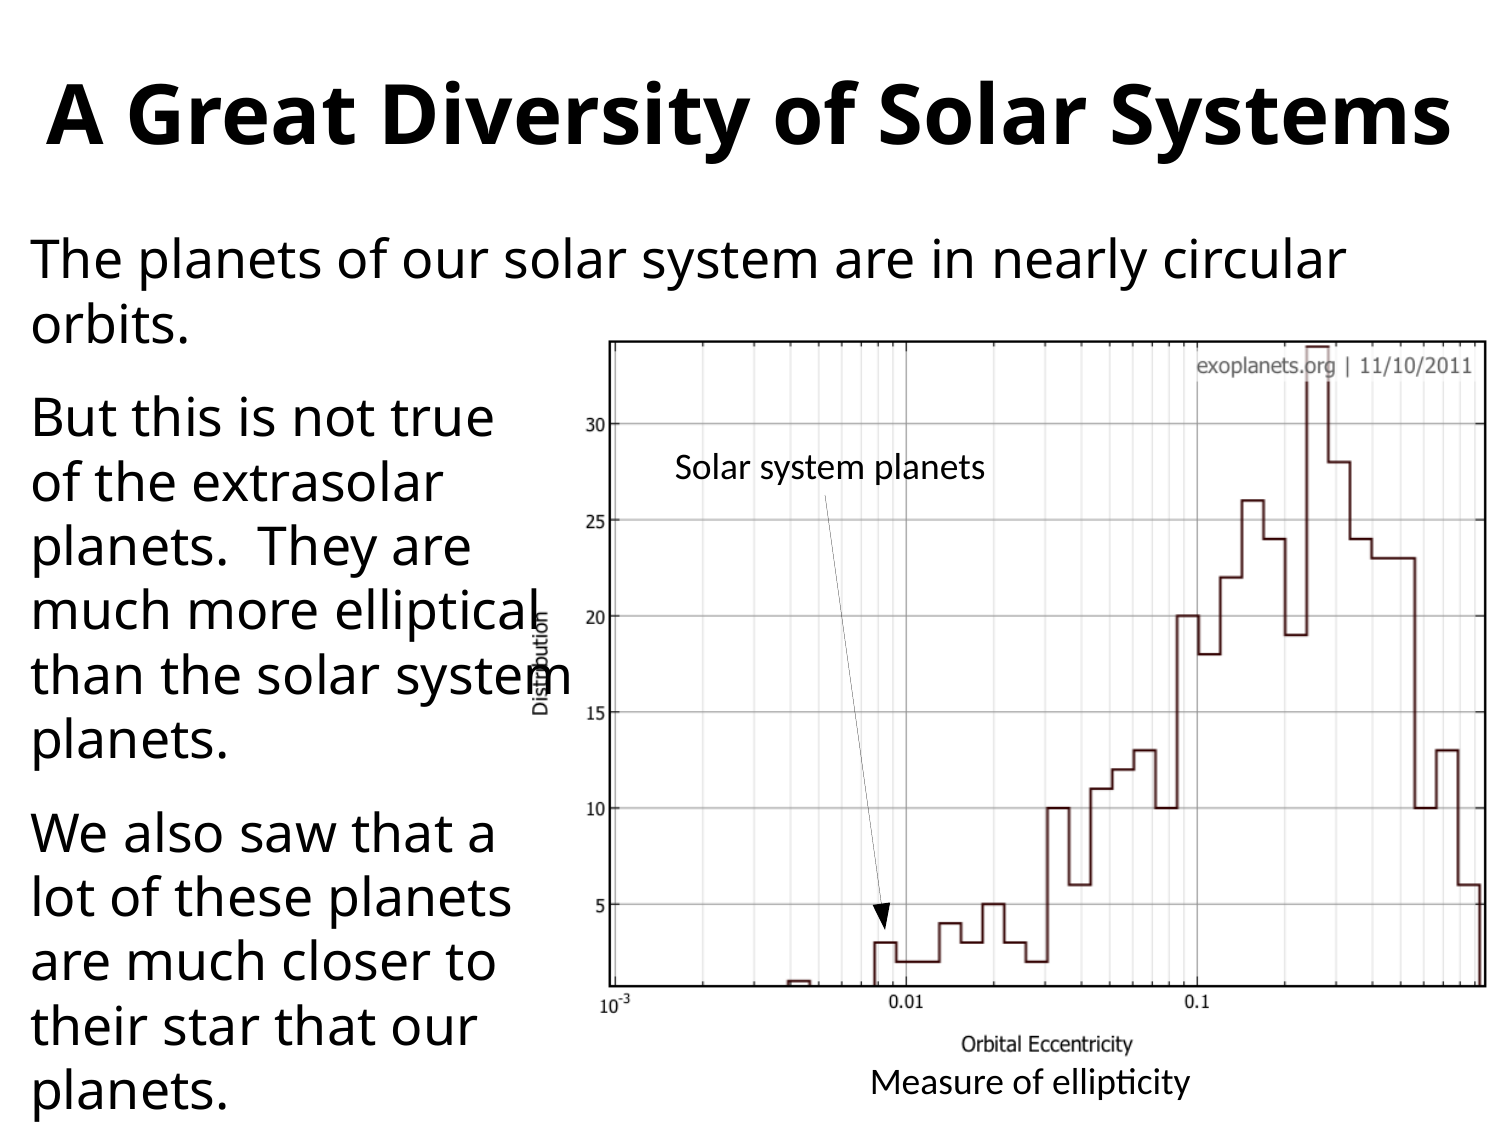

# A Great Diversity of Solar Systems
The planets of our solar system are in nearly circular orbits.
But this is not true
of the extrasolar
planets. They are
much more elliptical
than the solar system
planets.
We also saw that a
lot of these planets
are much closer to
their star that our
planets.
Solar system planets
Measure of ellipticity